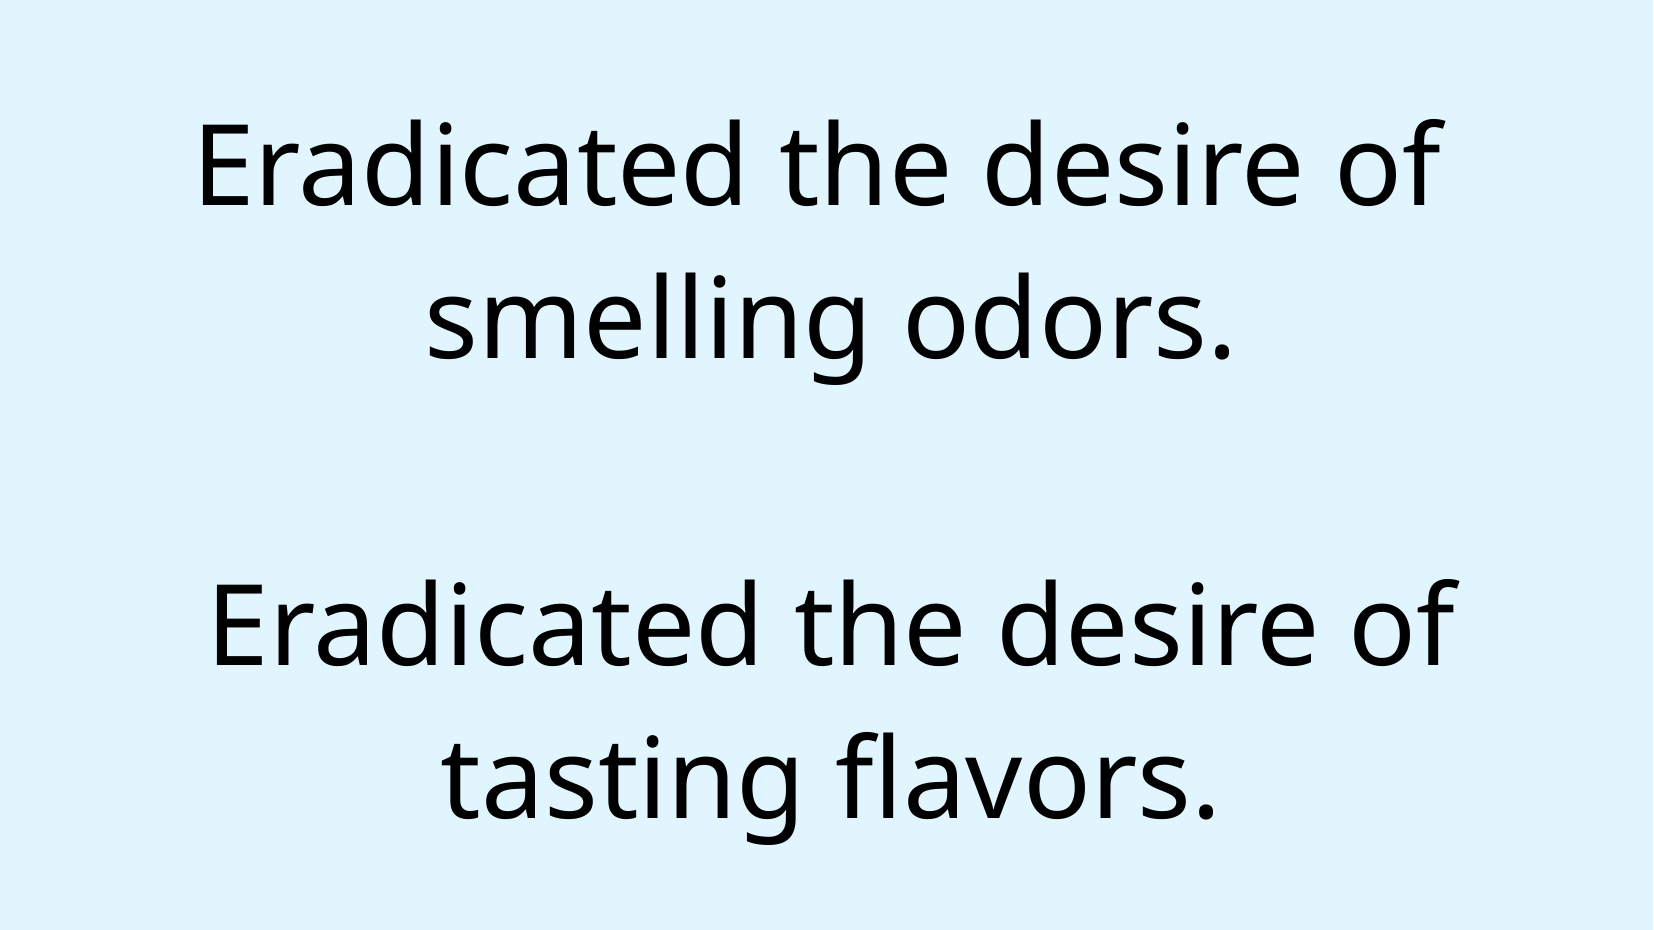

# Eradicated the desire of
smelling odors.
Eradicated the desire of
tasting flavors.